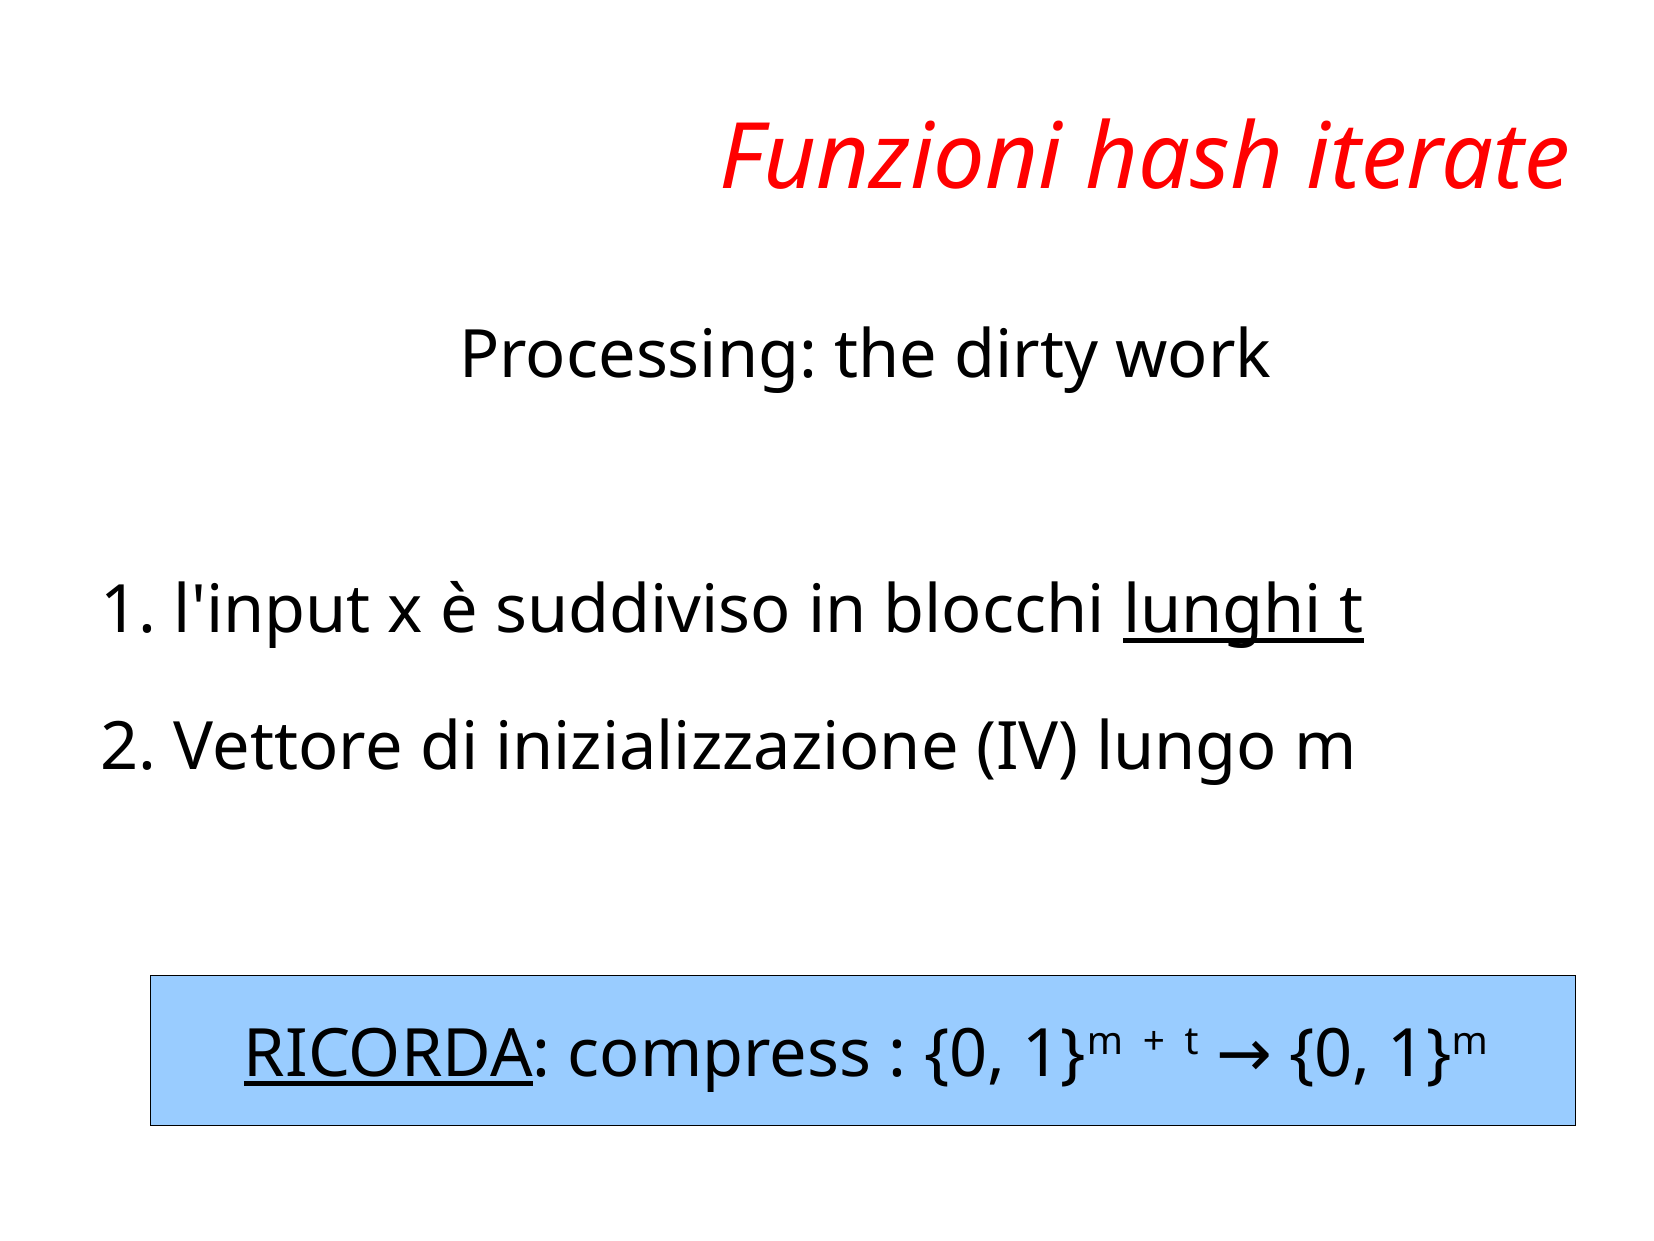

# Funzioni hash iterate
Processing: the dirty work
 l'input x è suddiviso in blocchi lunghi t
 Vettore di inizializzazione (IV) lungo m
RICORDA: compress : {0, 1}m + t → {0, 1}m